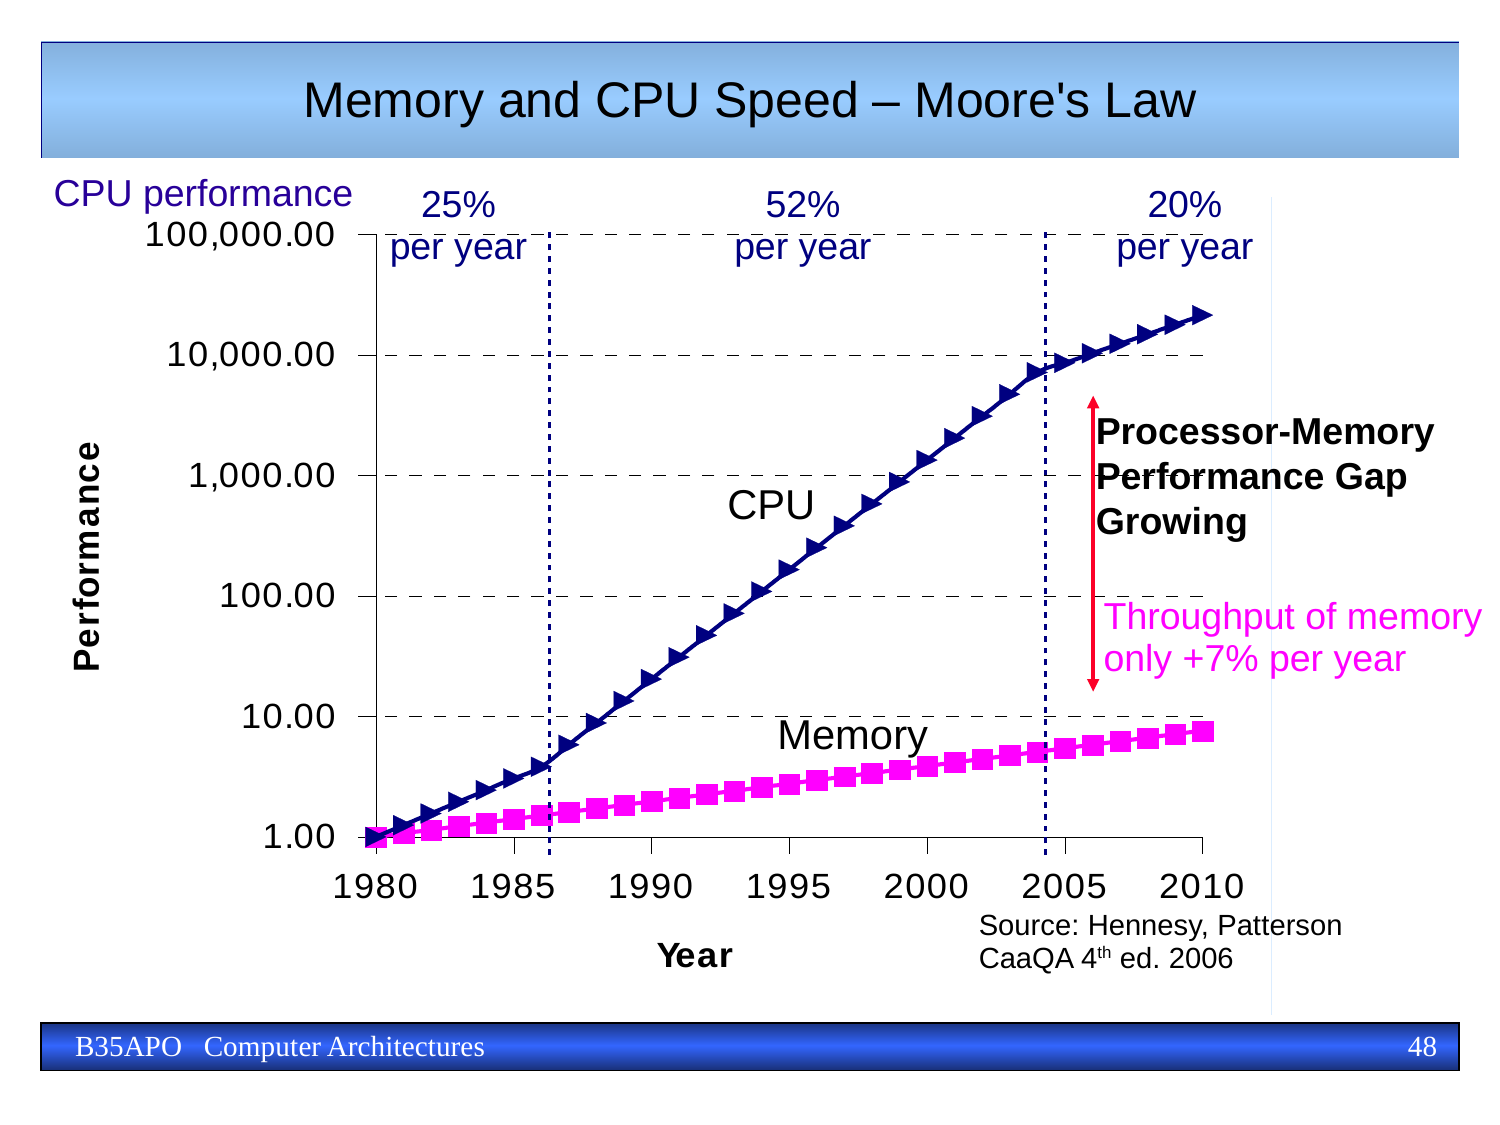

# Memory and CPU Speed – Moore's Law
CPU performance
25%
per year
52%
per year
20%
per year
Processor-Memory
Performance Gap
Growing
CPU
Throughput of memory only +7% per year
Memory
Source: Hennesy, Patterson
CaaQA 4th ed. 2006
B35APO Computer Architectures
48